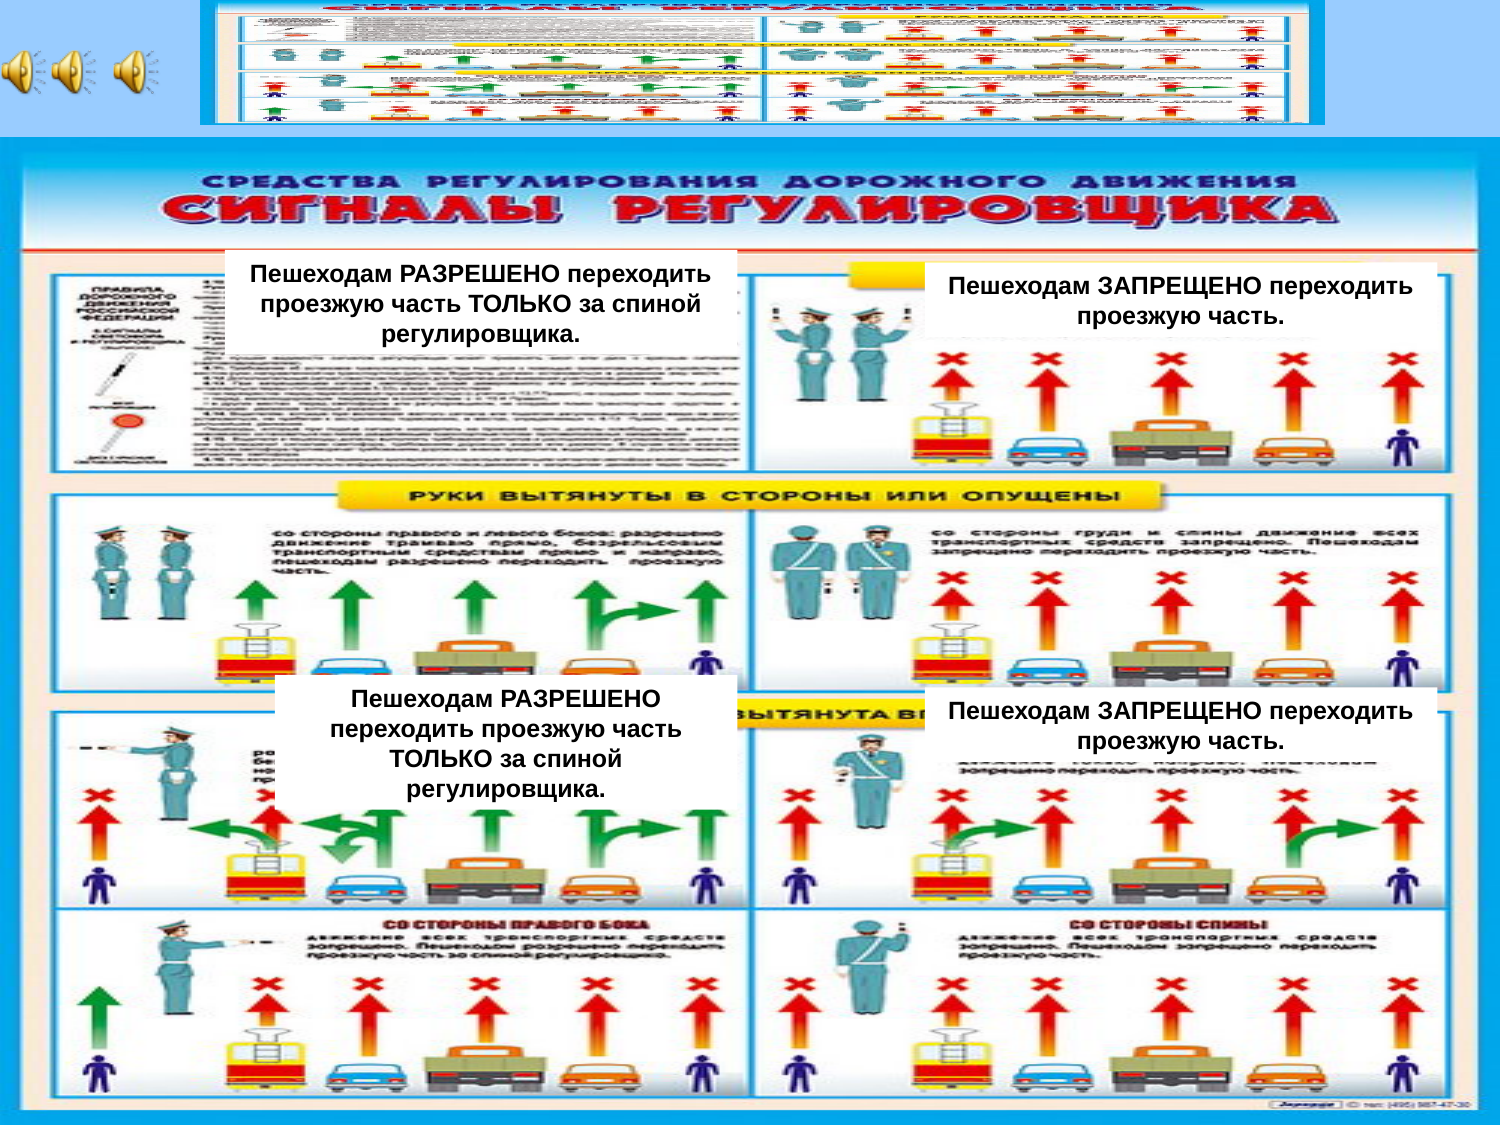

Пешеходам РАЗРЕШЕНО переходить проезжую часть ТОЛЬКО за спиной регулировщика.
Пешеходам ЗАПРЕЩЕНО переходить проезжую часть.
Пешеходам РАЗРЕШЕНО переходить проезжую часть ТОЛЬКО за спиной регулировщика.
Пешеходам ЗАПРЕЩЕНО переходить проезжую часть.
Со стороны правого и левого бока разрешено движение трамвая прямо, безрельсовым транспортным средствам прямо и направо, пешеходам РАЗРЕШЕНО переходить проезжую часть.
Со стороны груди и спины движение всех транспортных средств ЗАПРЕЩЕНО.
Пешеходам ЗАПРЕЩЕНО переходить проезжую часть.
Движение всех транспортных средств ЗАПРЕЩЕНО во всех направлениях.
Пешеходам ЗАПРЕЩЕНО переходить проезжую часть.